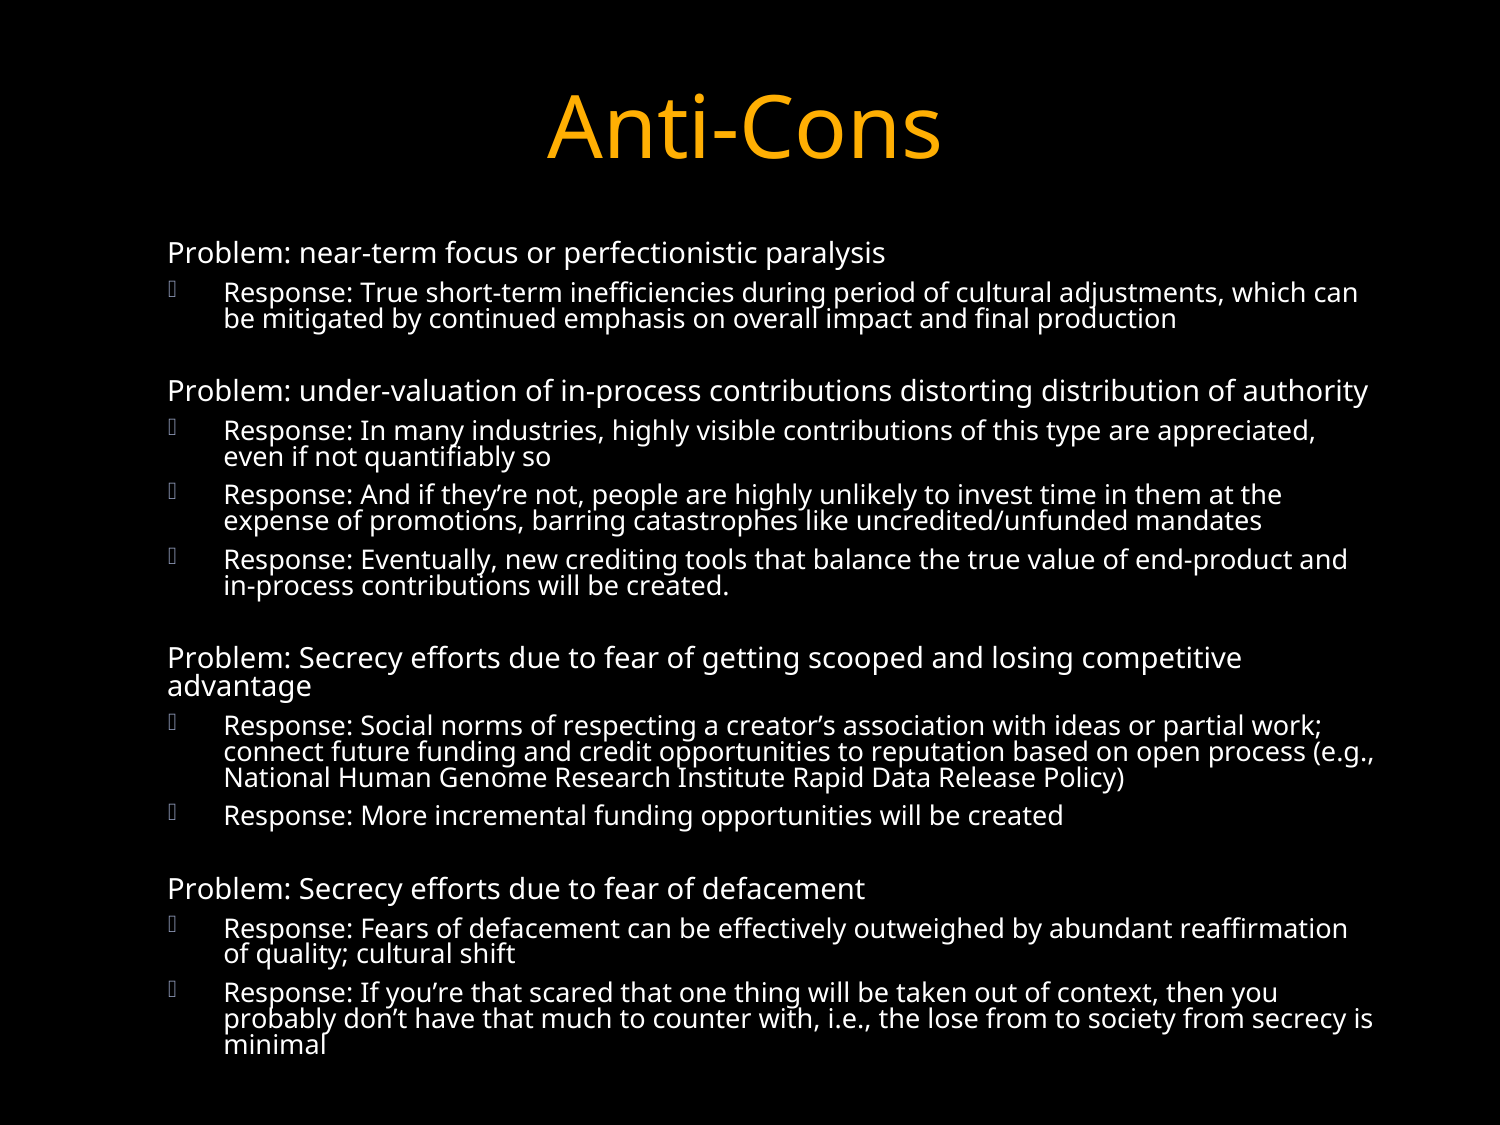

# Anti-Cons
Problem: near-term focus or perfectionistic paralysis
Response: True short-term inefficiencies during period of cultural adjustments, which can be mitigated by continued emphasis on overall impact and final production
Problem: under-valuation of in-process contributions distorting distribution of authority
Response: In many industries, highly visible contributions of this type are appreciated, even if not quantifiably so
Response: And if they’re not, people are highly unlikely to invest time in them at the expense of promotions, barring catastrophes like uncredited/unfunded mandates
Response: Eventually, new crediting tools that balance the true value of end-product and in-process contributions will be created.
Problem: Secrecy efforts due to fear of getting scooped and losing competitive advantage
Response: Social norms of respecting a creator’s association with ideas or partial work; connect future funding and credit opportunities to reputation based on open process (e.g., National Human Genome Research Institute Rapid Data Release Policy)
Response: More incremental funding opportunities will be created
Problem: Secrecy efforts due to fear of defacement
Response: Fears of defacement can be effectively outweighed by abundant reaffirmation of quality; cultural shift
Response: If you’re that scared that one thing will be taken out of context, then you probably don’t have that much to counter with, i.e., the lose from to society from secrecy is minimal